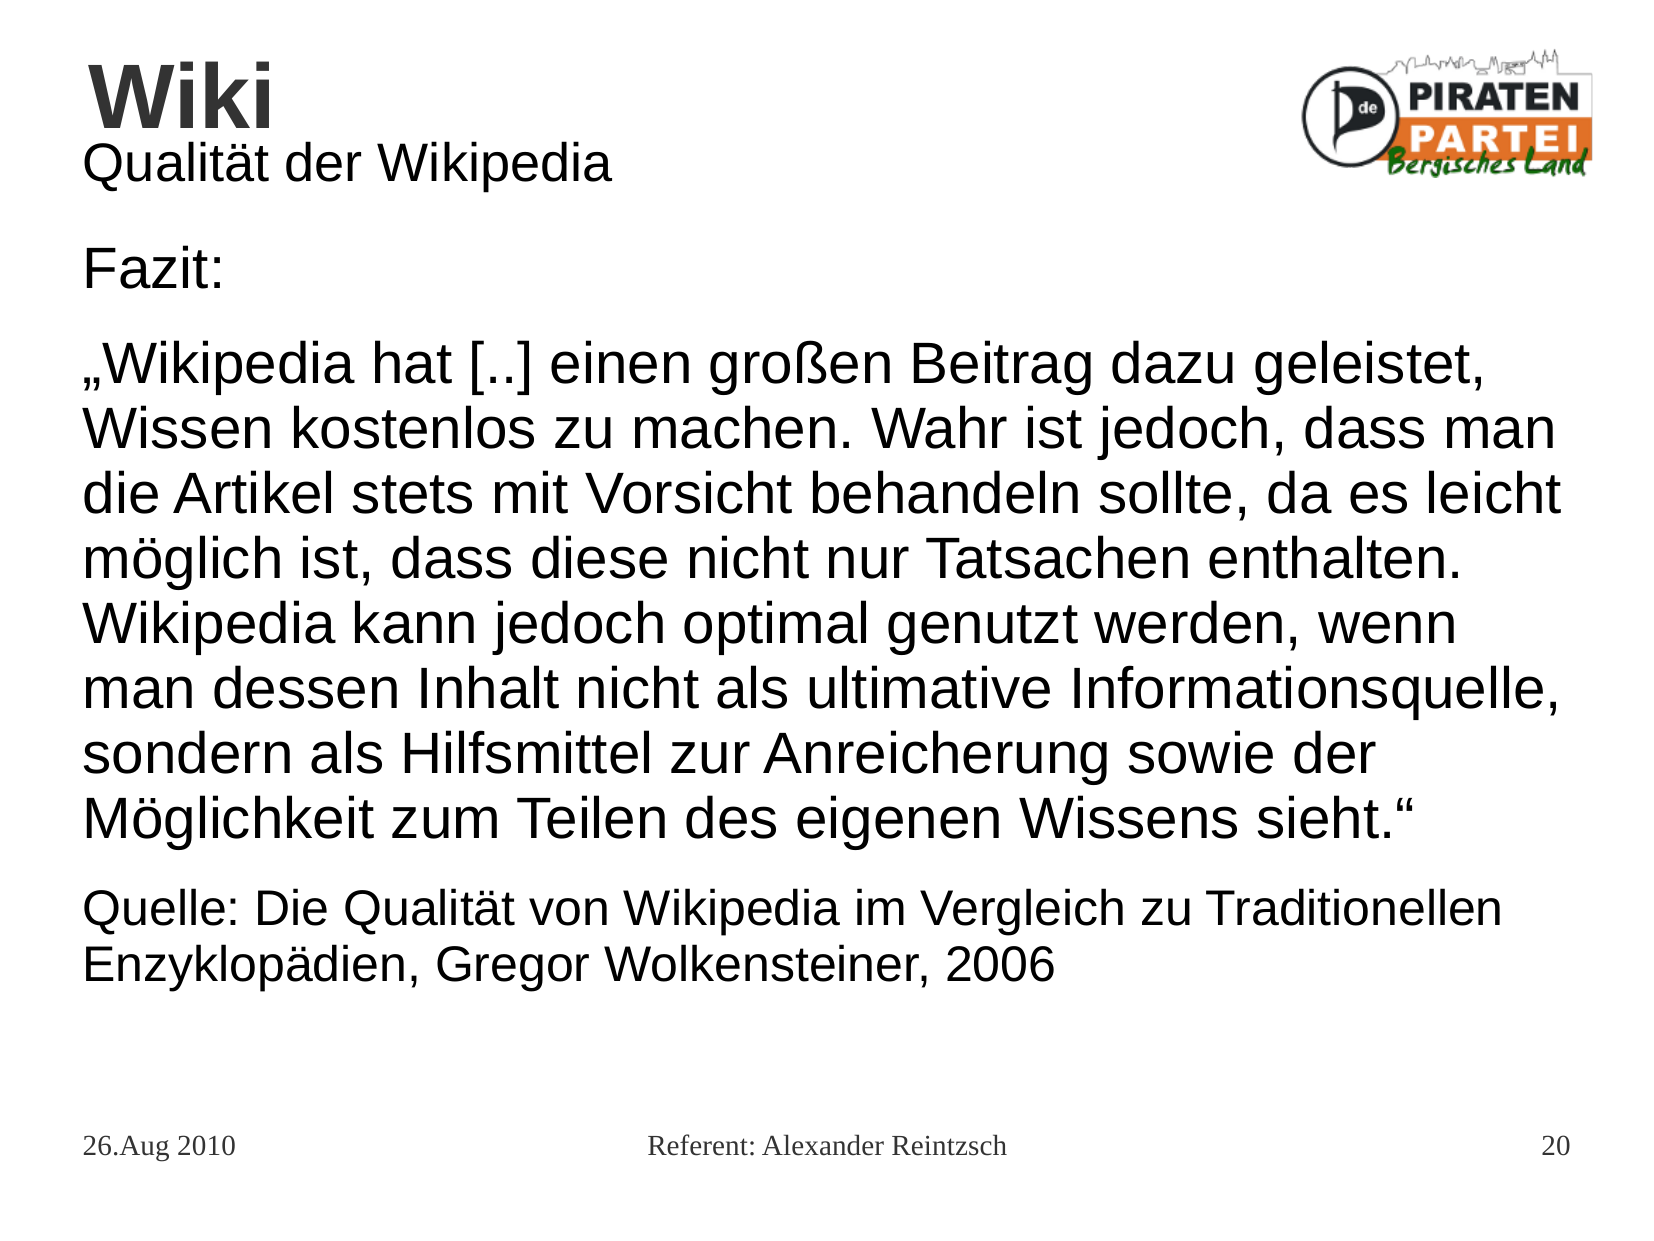

# Qualität der Wikipedia
Fazit:
„Wikipedia hat [..] einen großen Beitrag dazu geleistet, Wissen kostenlos zu machen. Wahr ist jedoch, dass man die Artikel stets mit Vorsicht behandeln sollte, da es leicht möglich ist, dass diese nicht nur Tatsachen enthalten. Wikipedia kann jedoch optimal genutzt werden, wenn man dessen Inhalt nicht als ultimative Informationsquelle, sondern als Hilfsmittel zur Anreicherung sowie der Möglichkeit zum Teilen des eigenen Wissens sieht.“
Quelle: Die Qualität von Wikipedia im Vergleich zu Traditionellen Enzyklopädien, Gregor Wolkensteiner, 2006
20